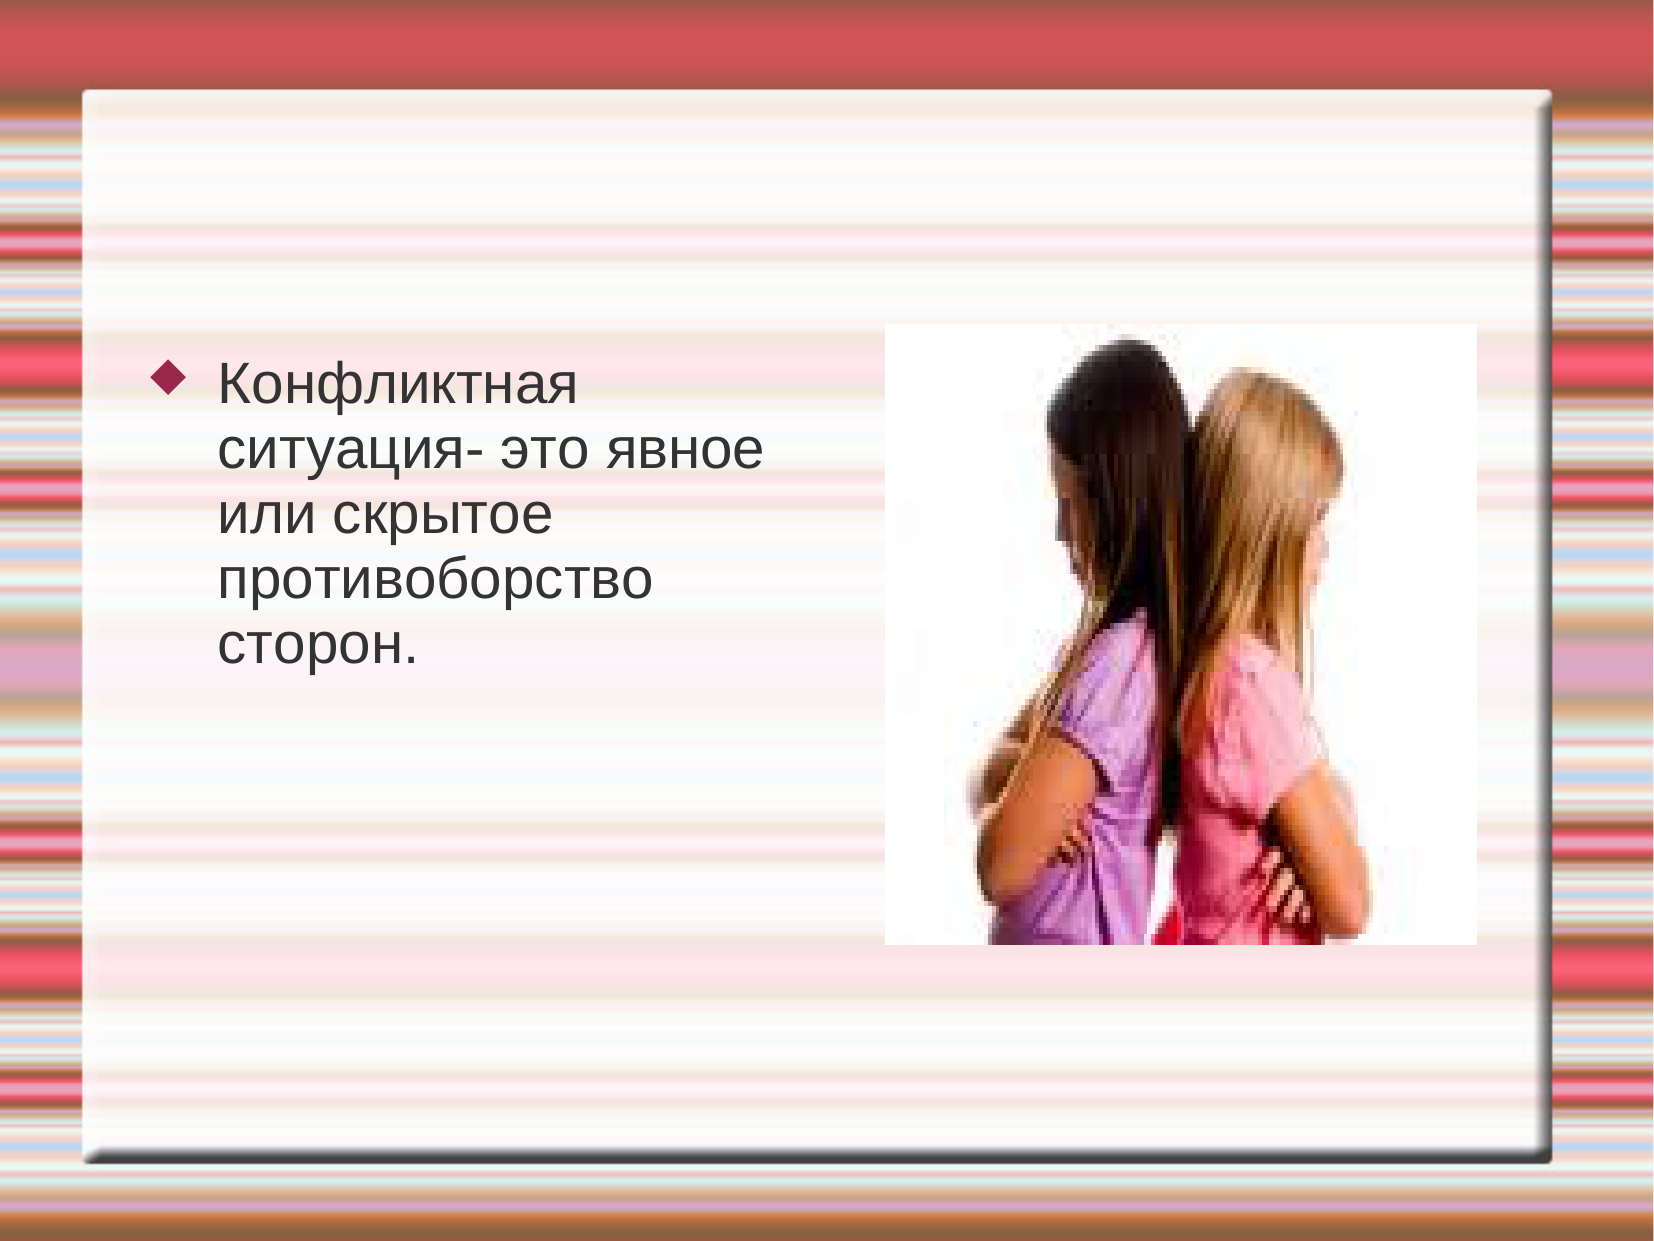

#
Конфликтная ситуация- это явное или скрытое противоборство сторон.